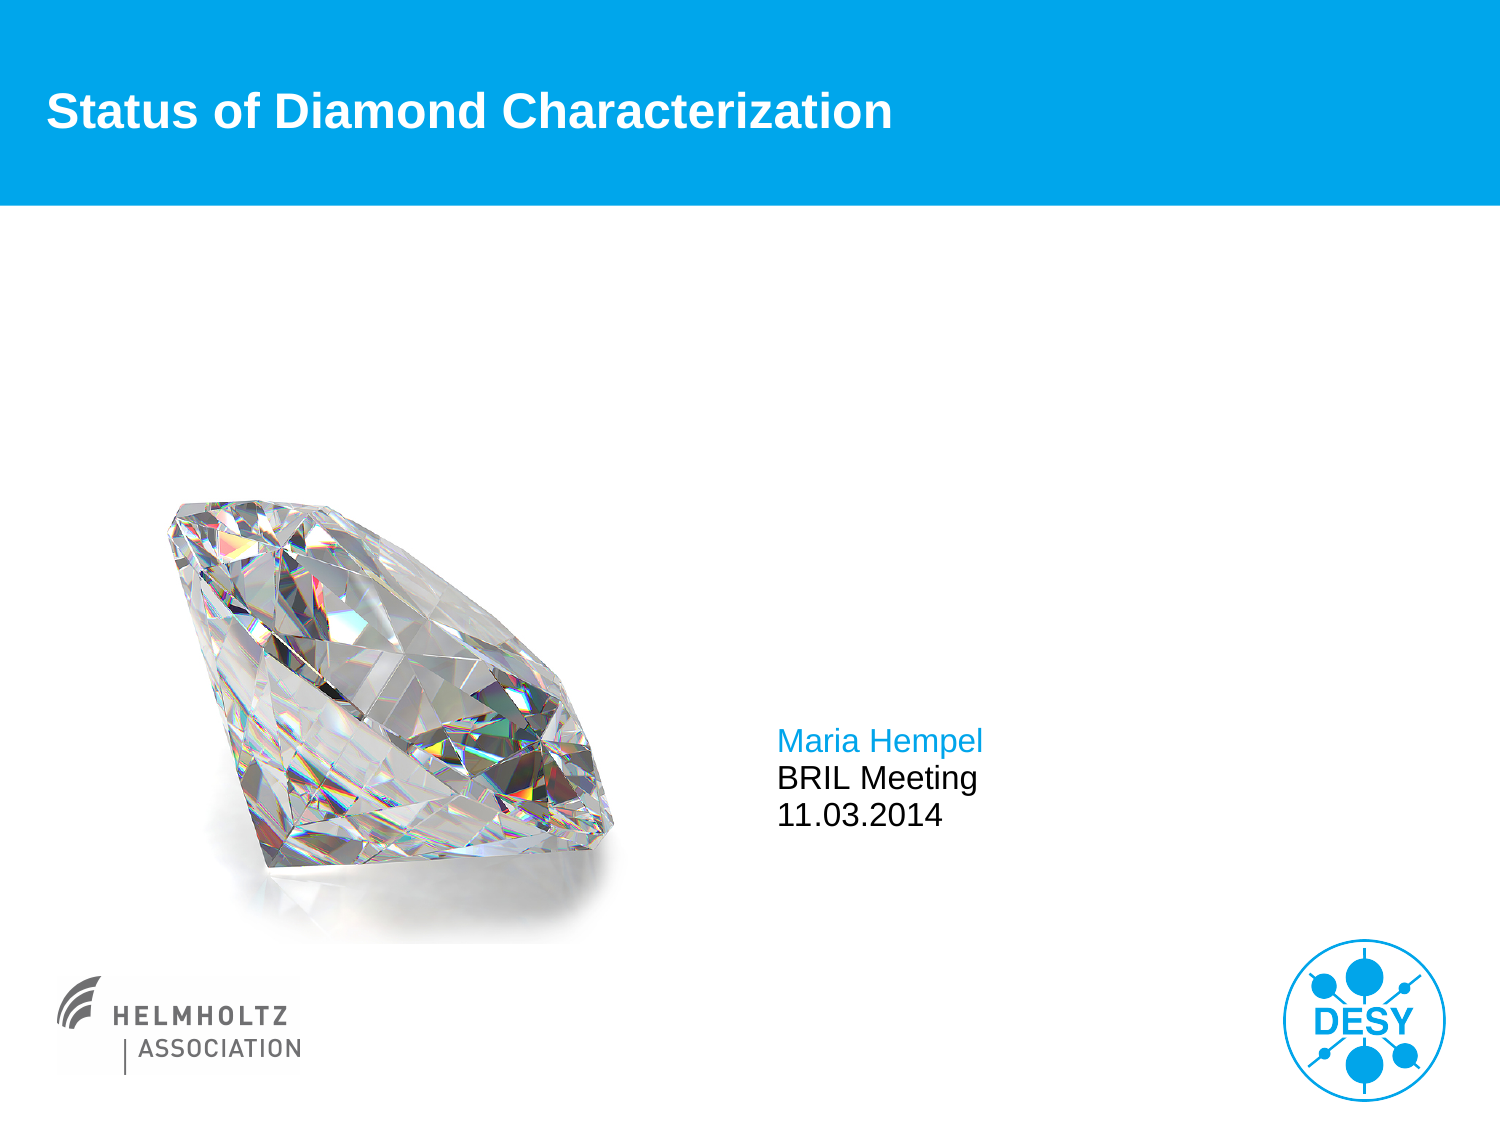

# Status of Diamond Characterization
Maria Hempel
BRIL Meeting
11.03.2014